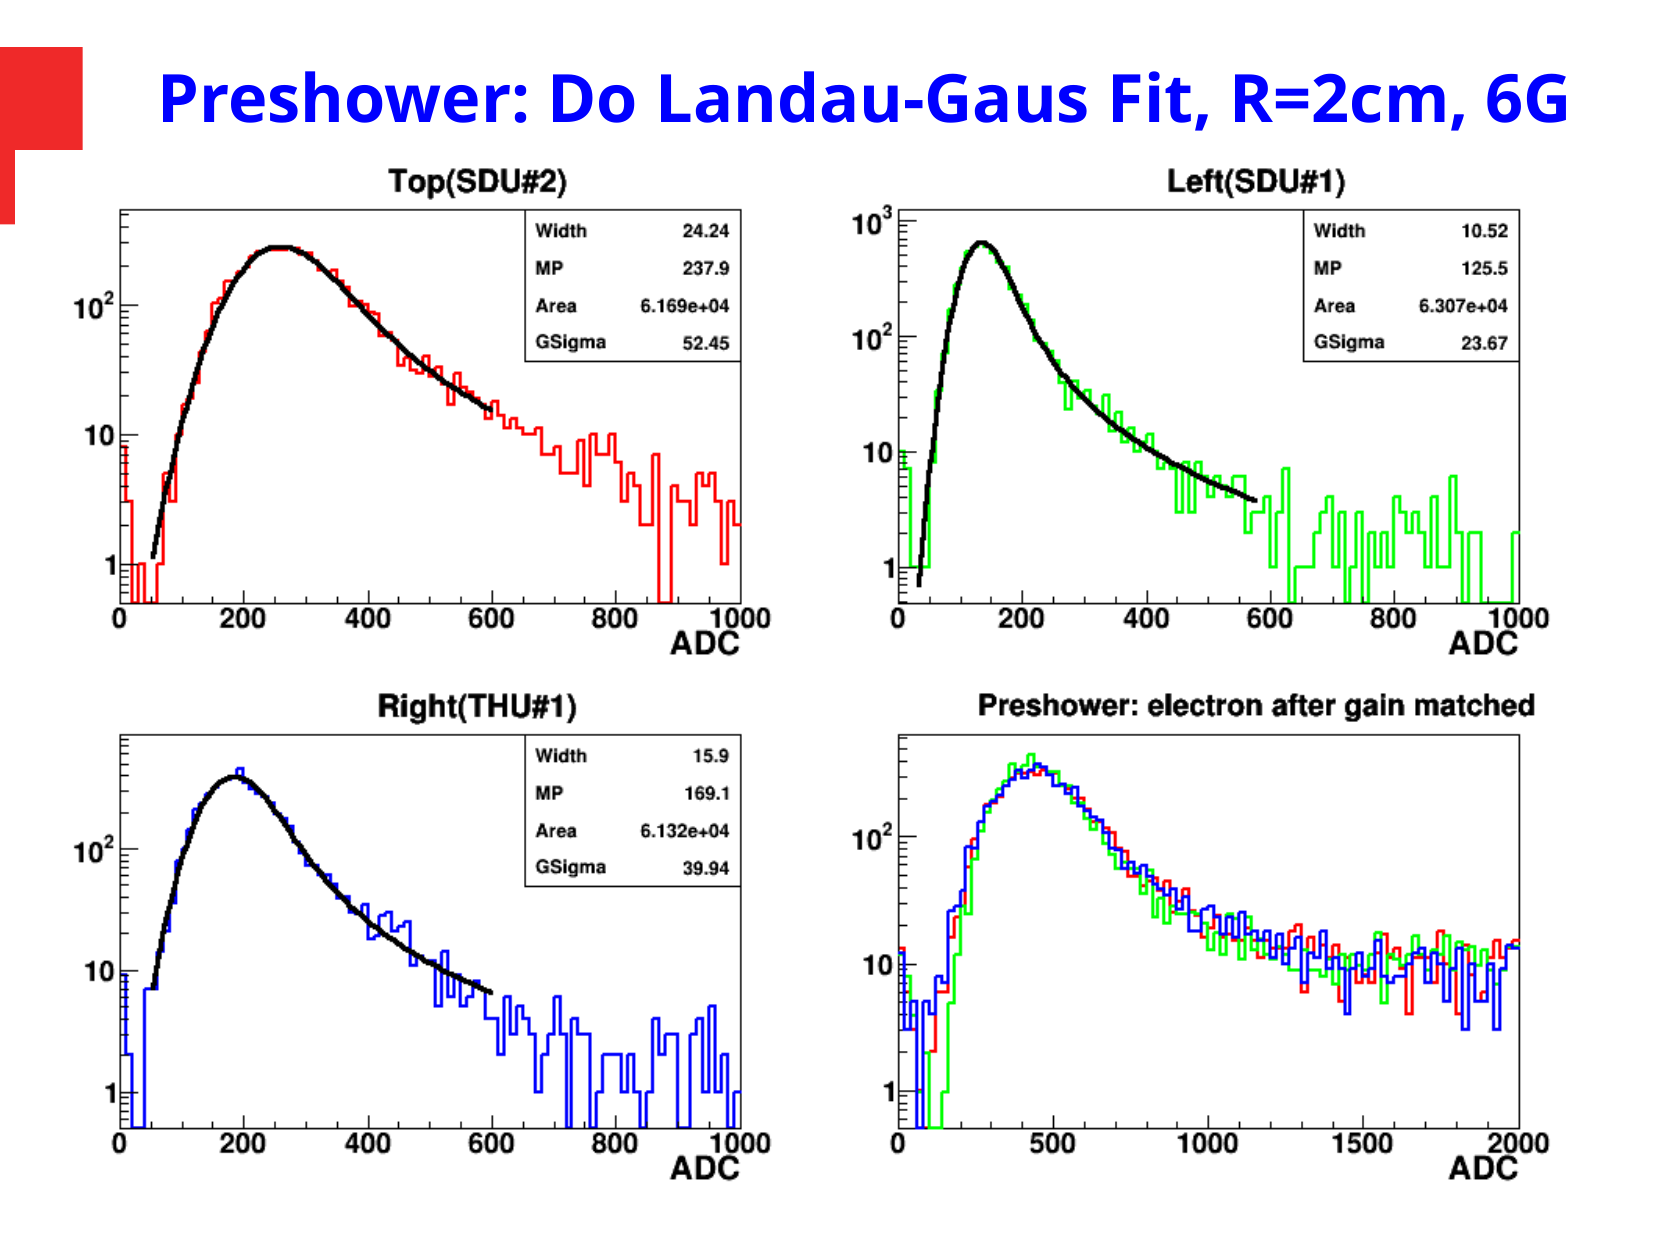

# Preshower: Do Landau-Gaus Fit, R=2cm, 6G
1
7